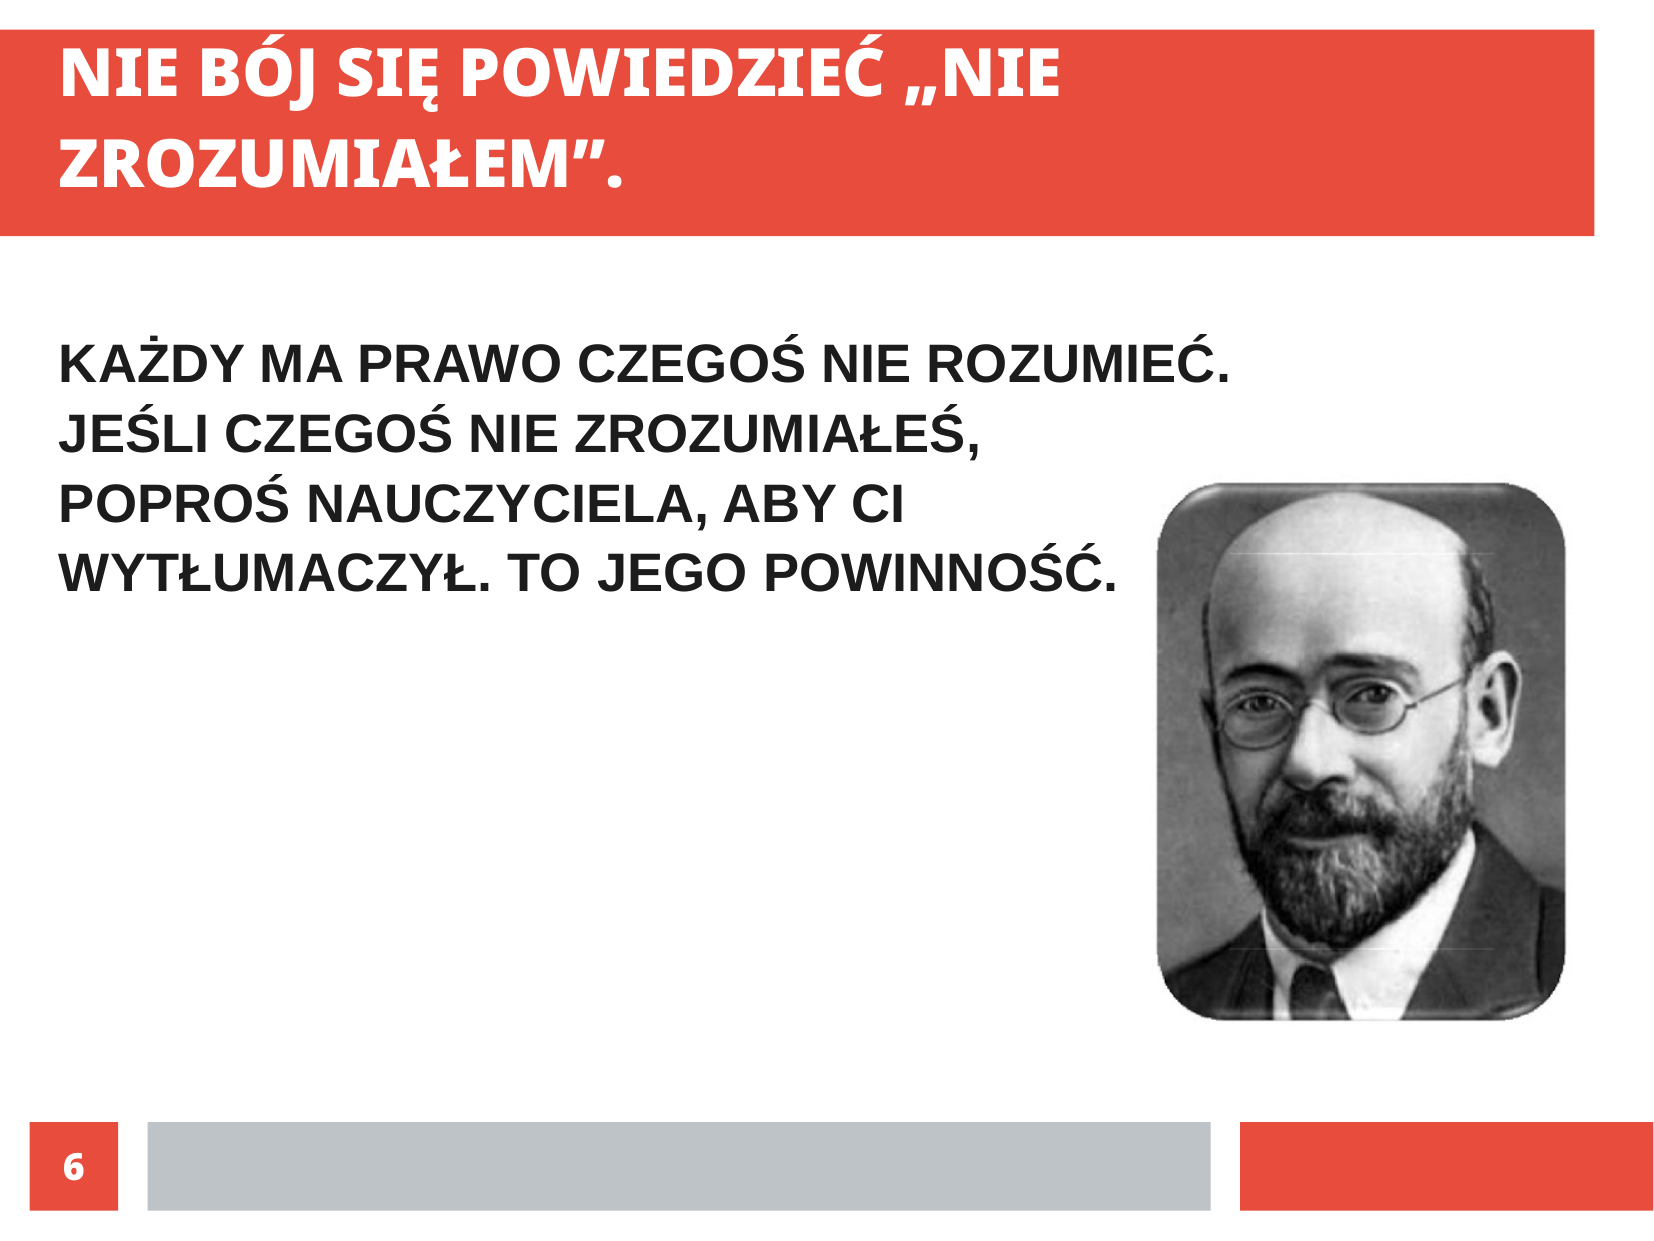

# NIE BÓJ SIĘ POWIEDZIEĆ „NIE ZROZUMIAŁEM”.
KAŻDY MA PRAWO CZEGOŚ NIE ROZUMIEĆ.
JEŚLI CZEGOŚ NIE ZROZUMIAŁEŚ,
POPROŚ NAUCZYCIELA, ABY CI
WYTŁUMACZYŁ. TO JEGO POWINNOŚĆ.
6